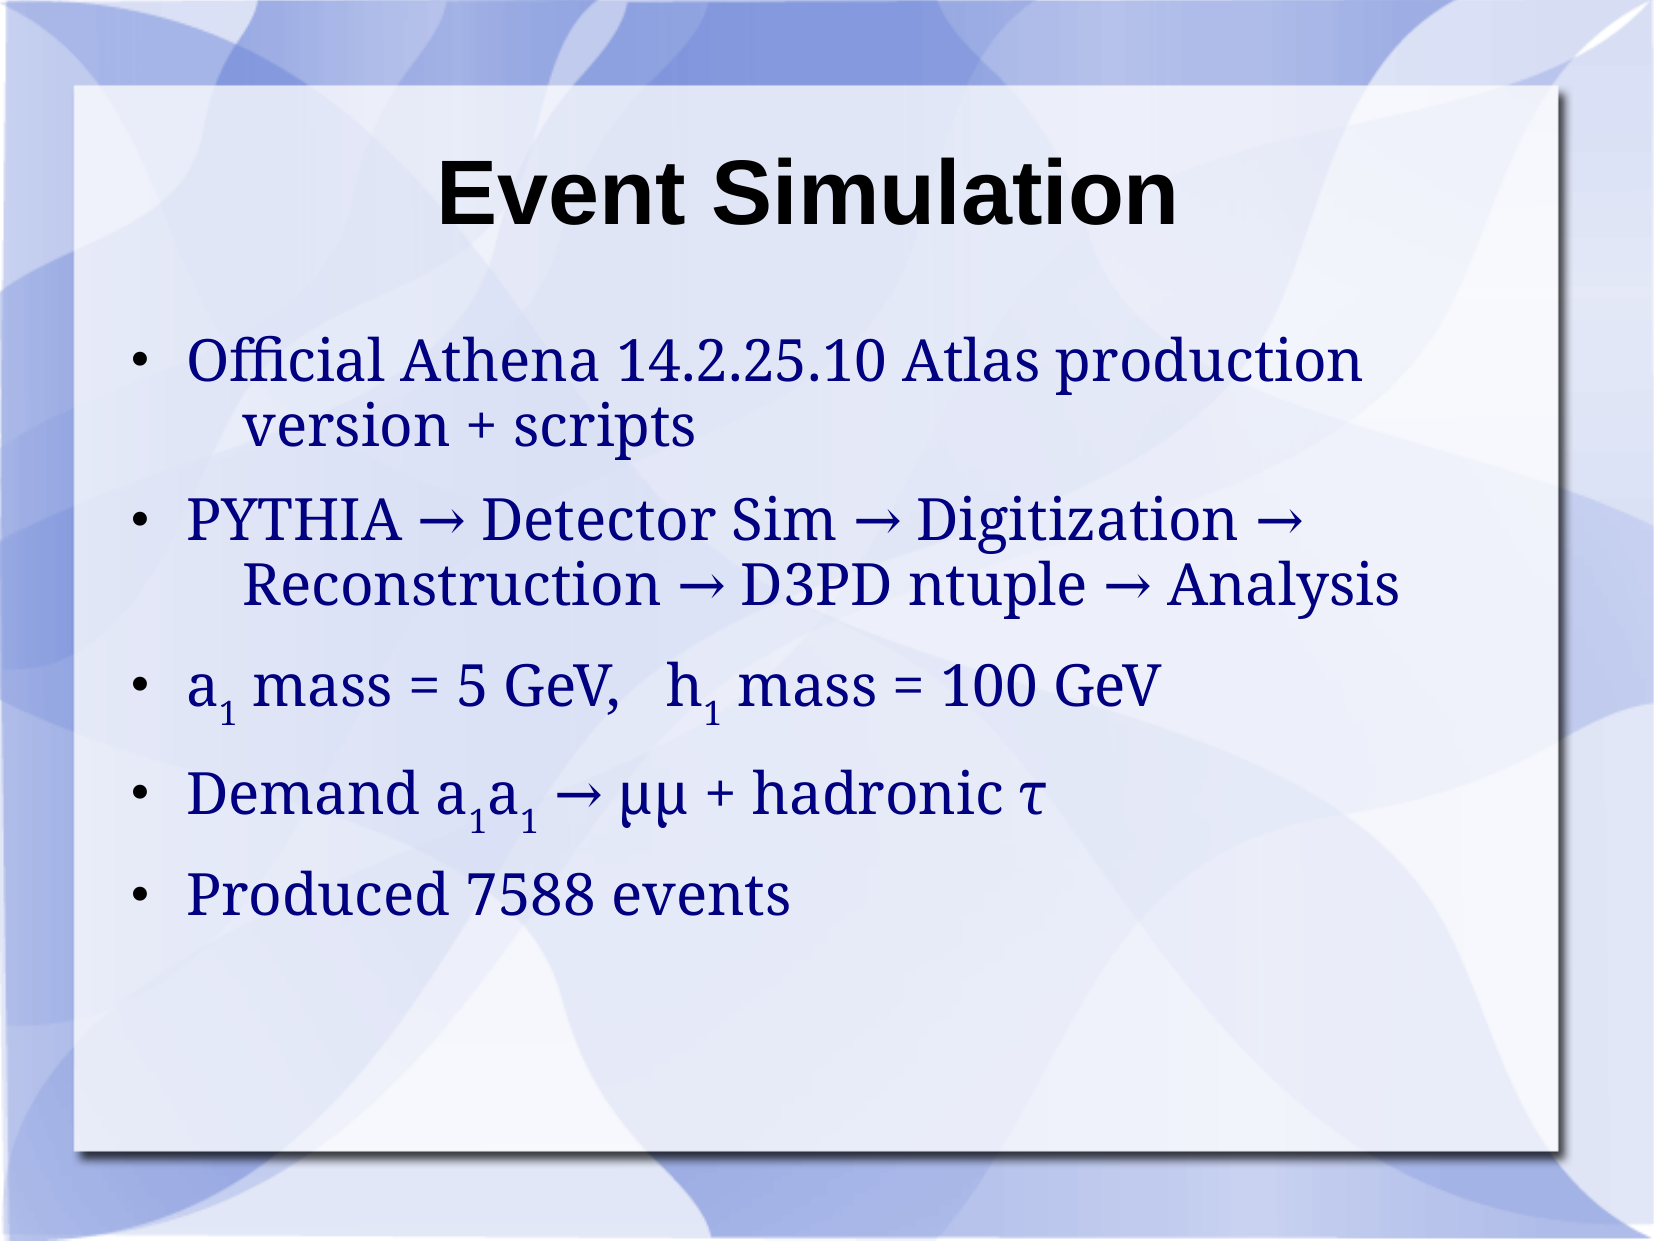

# Event Simulation
Official Athena 14.2.25.10 Atlas production version + scripts
PYTHIA → Detector Sim → Digitization → Reconstruction → D3PD ntuple → Analysis
a1 mass = 5 GeV, h1 mass = 100 GeV
Demand a1a1 → µµ + hadronic τ
Produced 7588 events